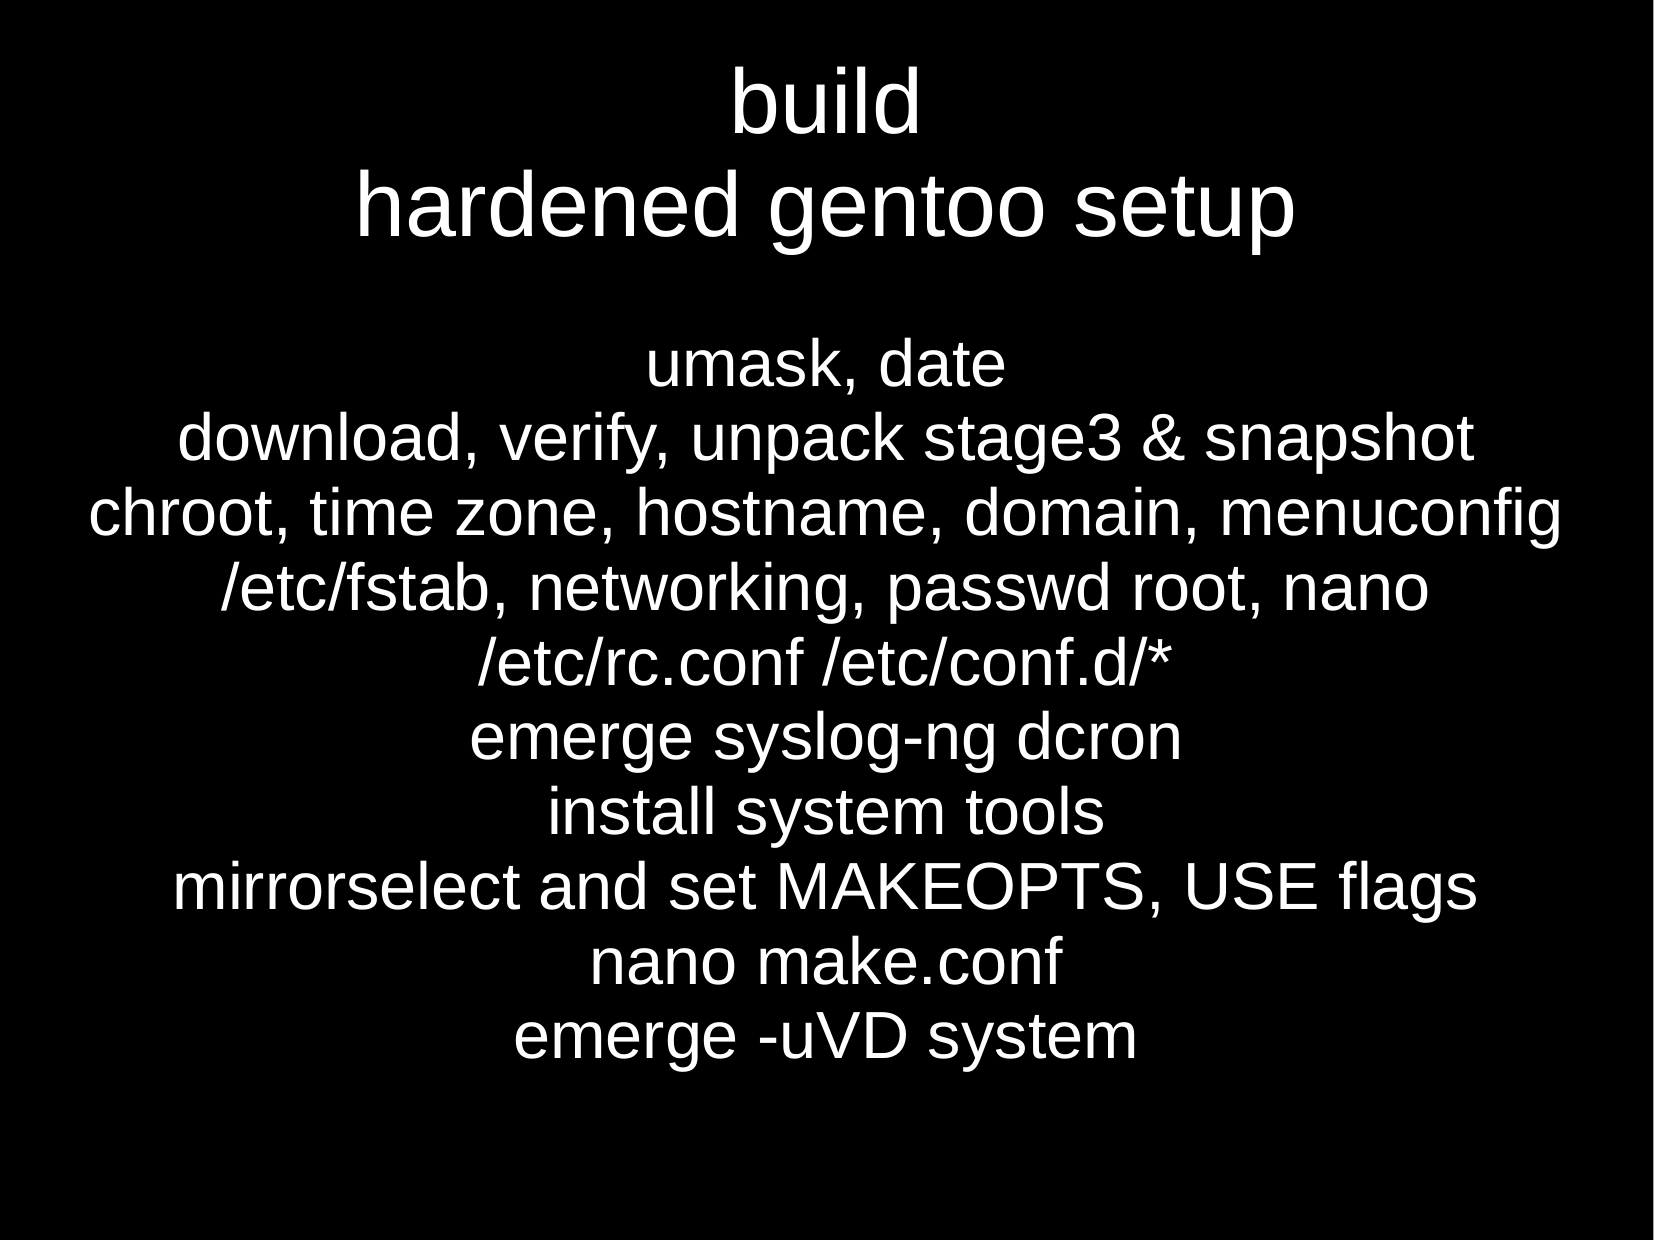

# build hardened gentoo setup
umask, date
download, verify, unpack stage3 & snapshot
chroot, time zone, hostname, domain, menuconfig
/etc/fstab, networking, passwd root, nano /etc/rc.conf /etc/conf.d/*
emerge syslog-ng dcron
install system tools
mirrorselect and set MAKEOPTS, USE flags
nano make.conf
emerge -uVD system